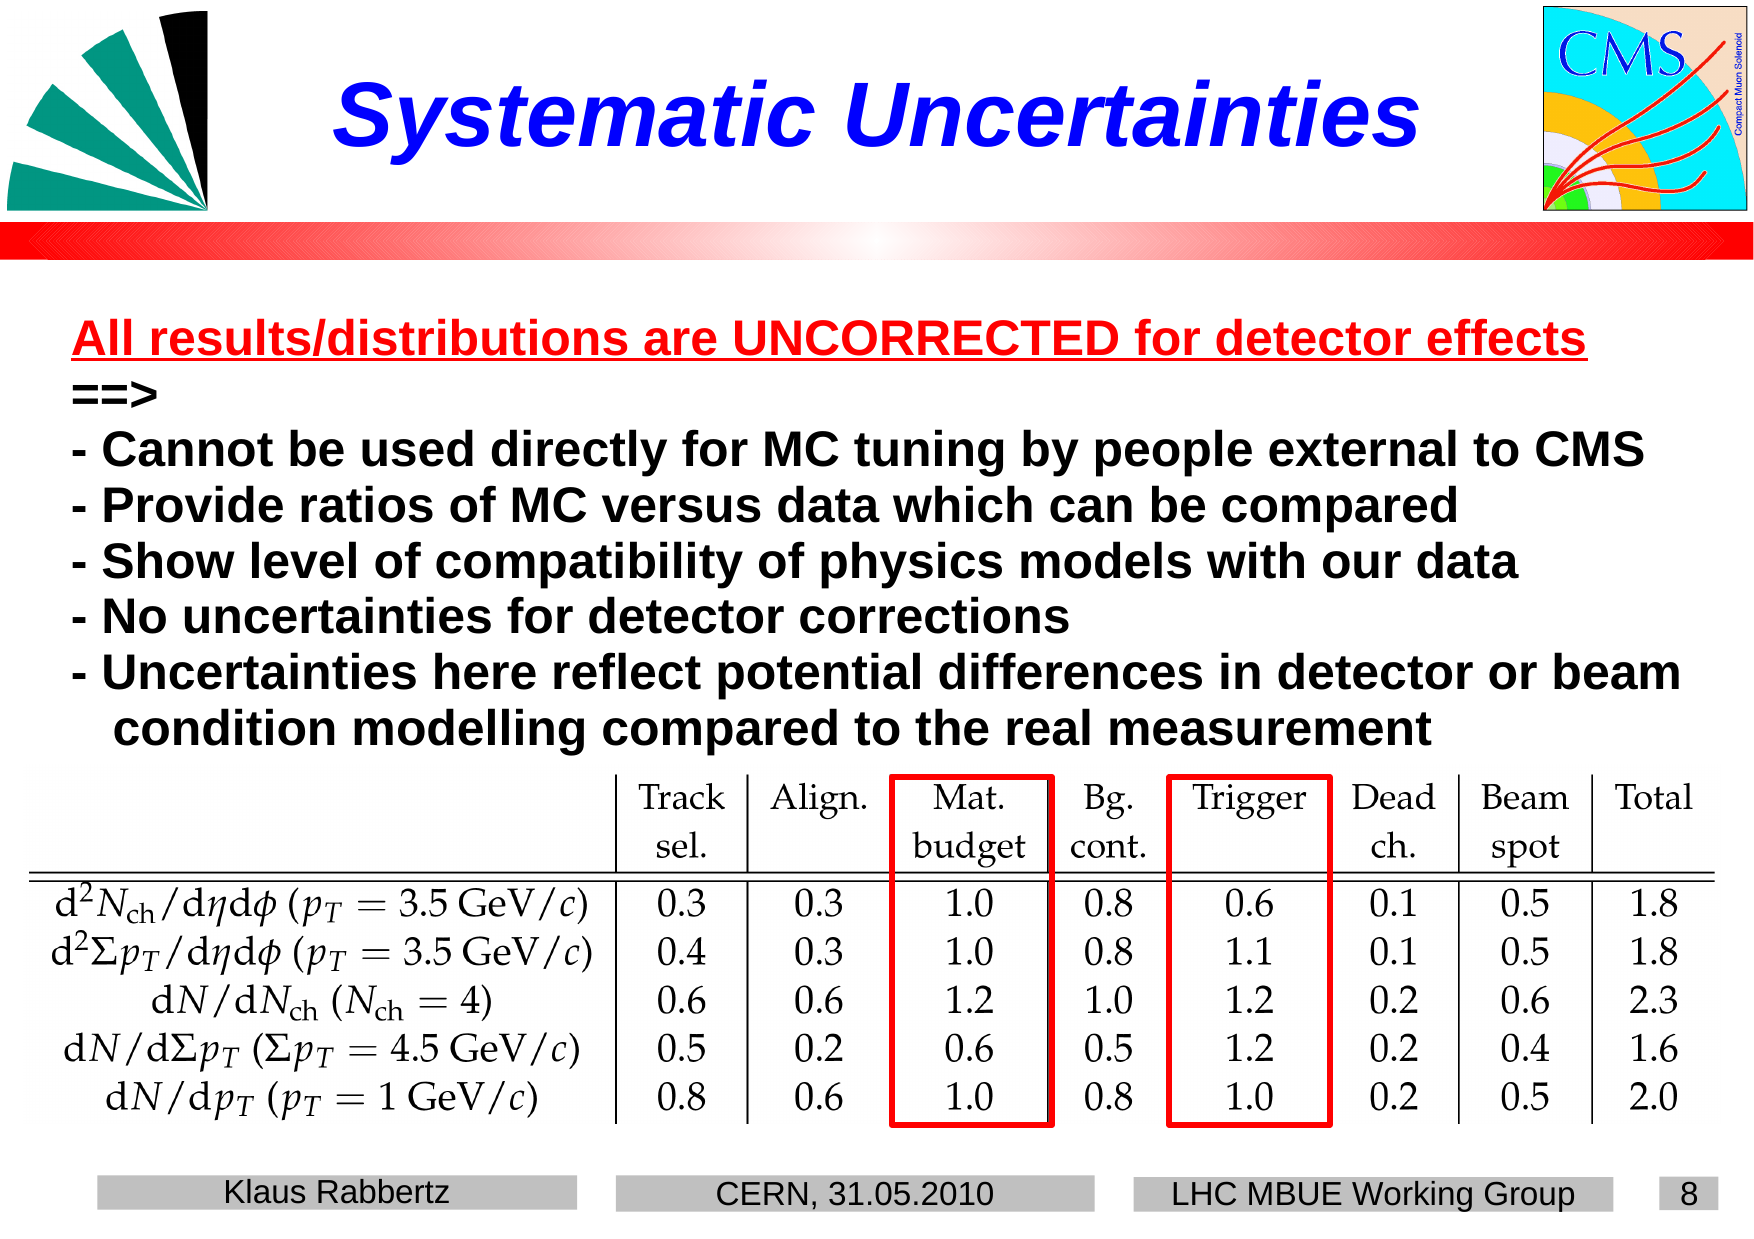

# Systematic Uncertainties
All results/distributions are UNCORRECTED for detector effects
==>
- Cannot be used directly for MC tuning by people external to CMS
- Provide ratios of MC versus data which can be compared
- Show level of compatibility of physics models with our data
- No uncertainties for detector corrections
- Uncertainties here reflect potential differences in detector or beam
 condition modelling compared to the real measurement